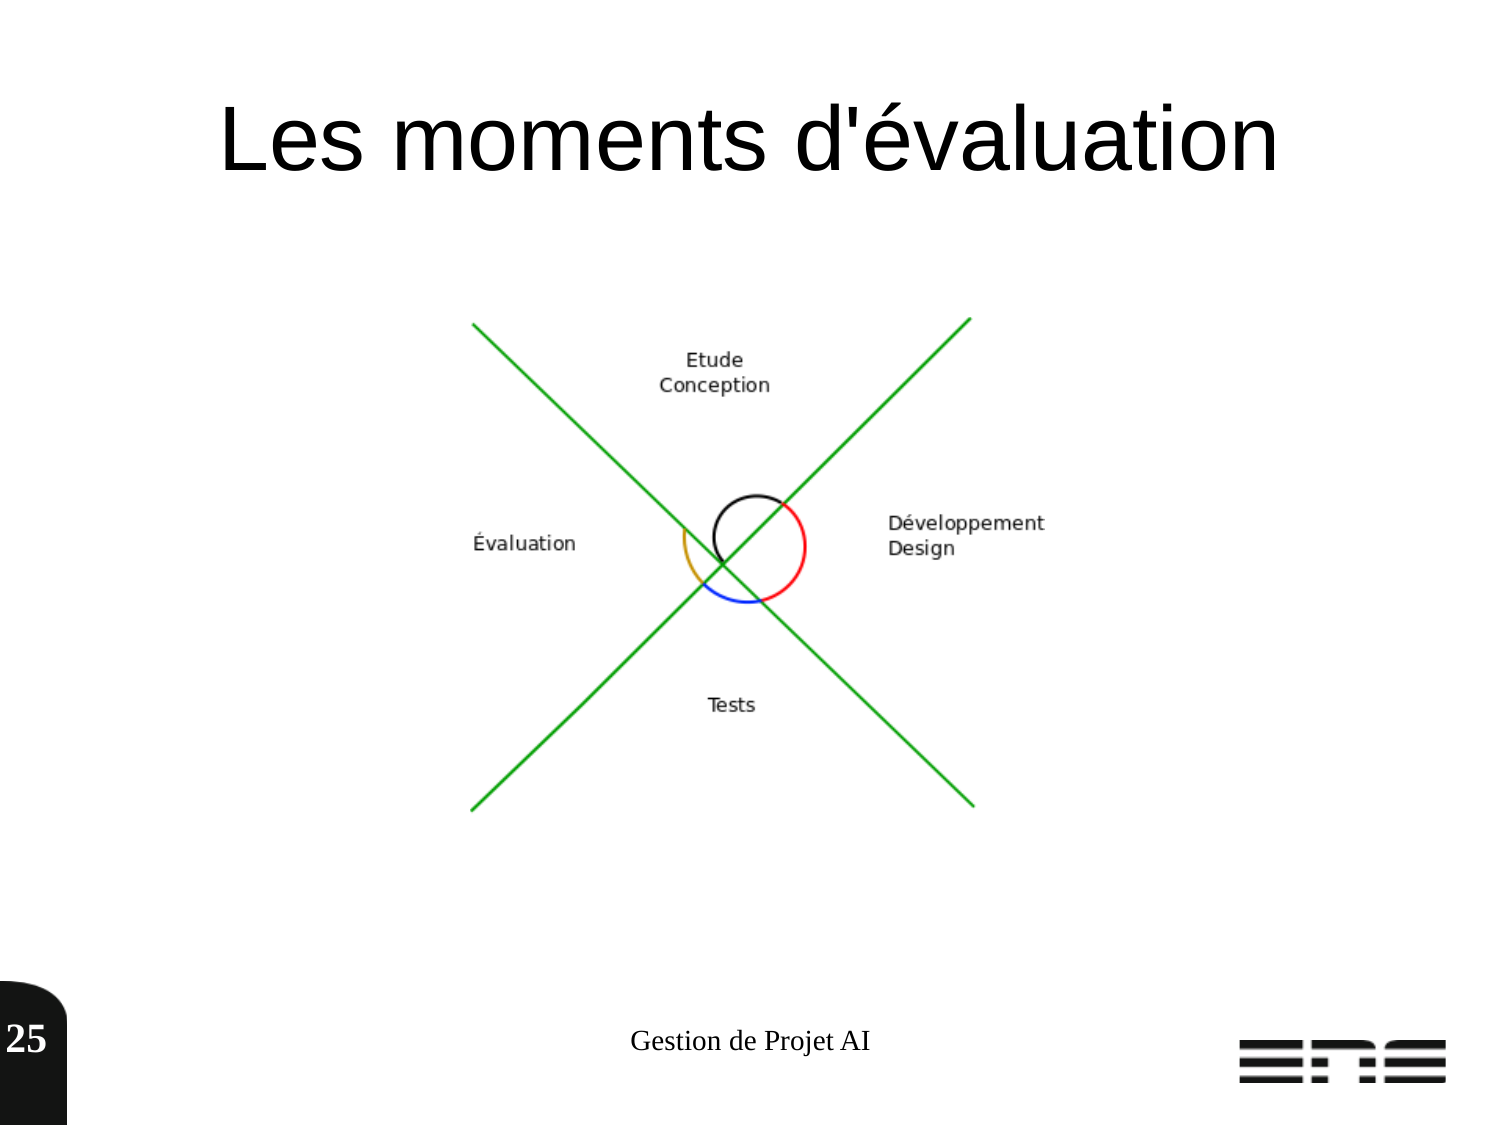

# Les moments d'évaluation
25
Gestion de Projet AI